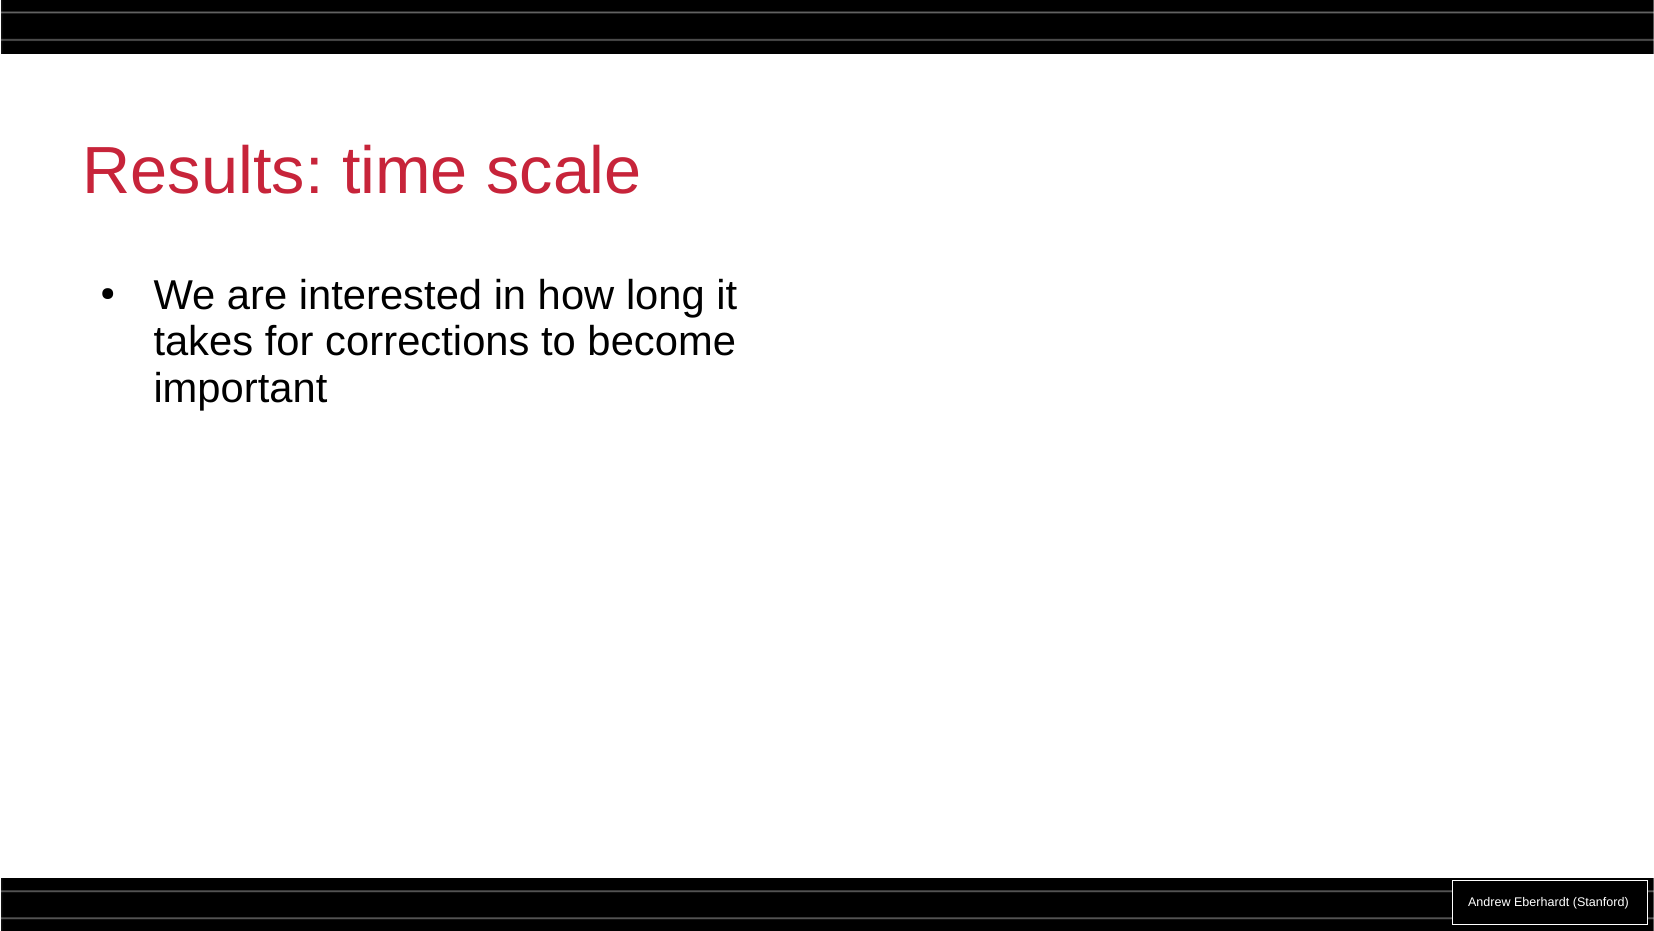

# Results: time scale
We are interested in how long it takes for corrections to become important
Andrew Eberhardt (Stanford)